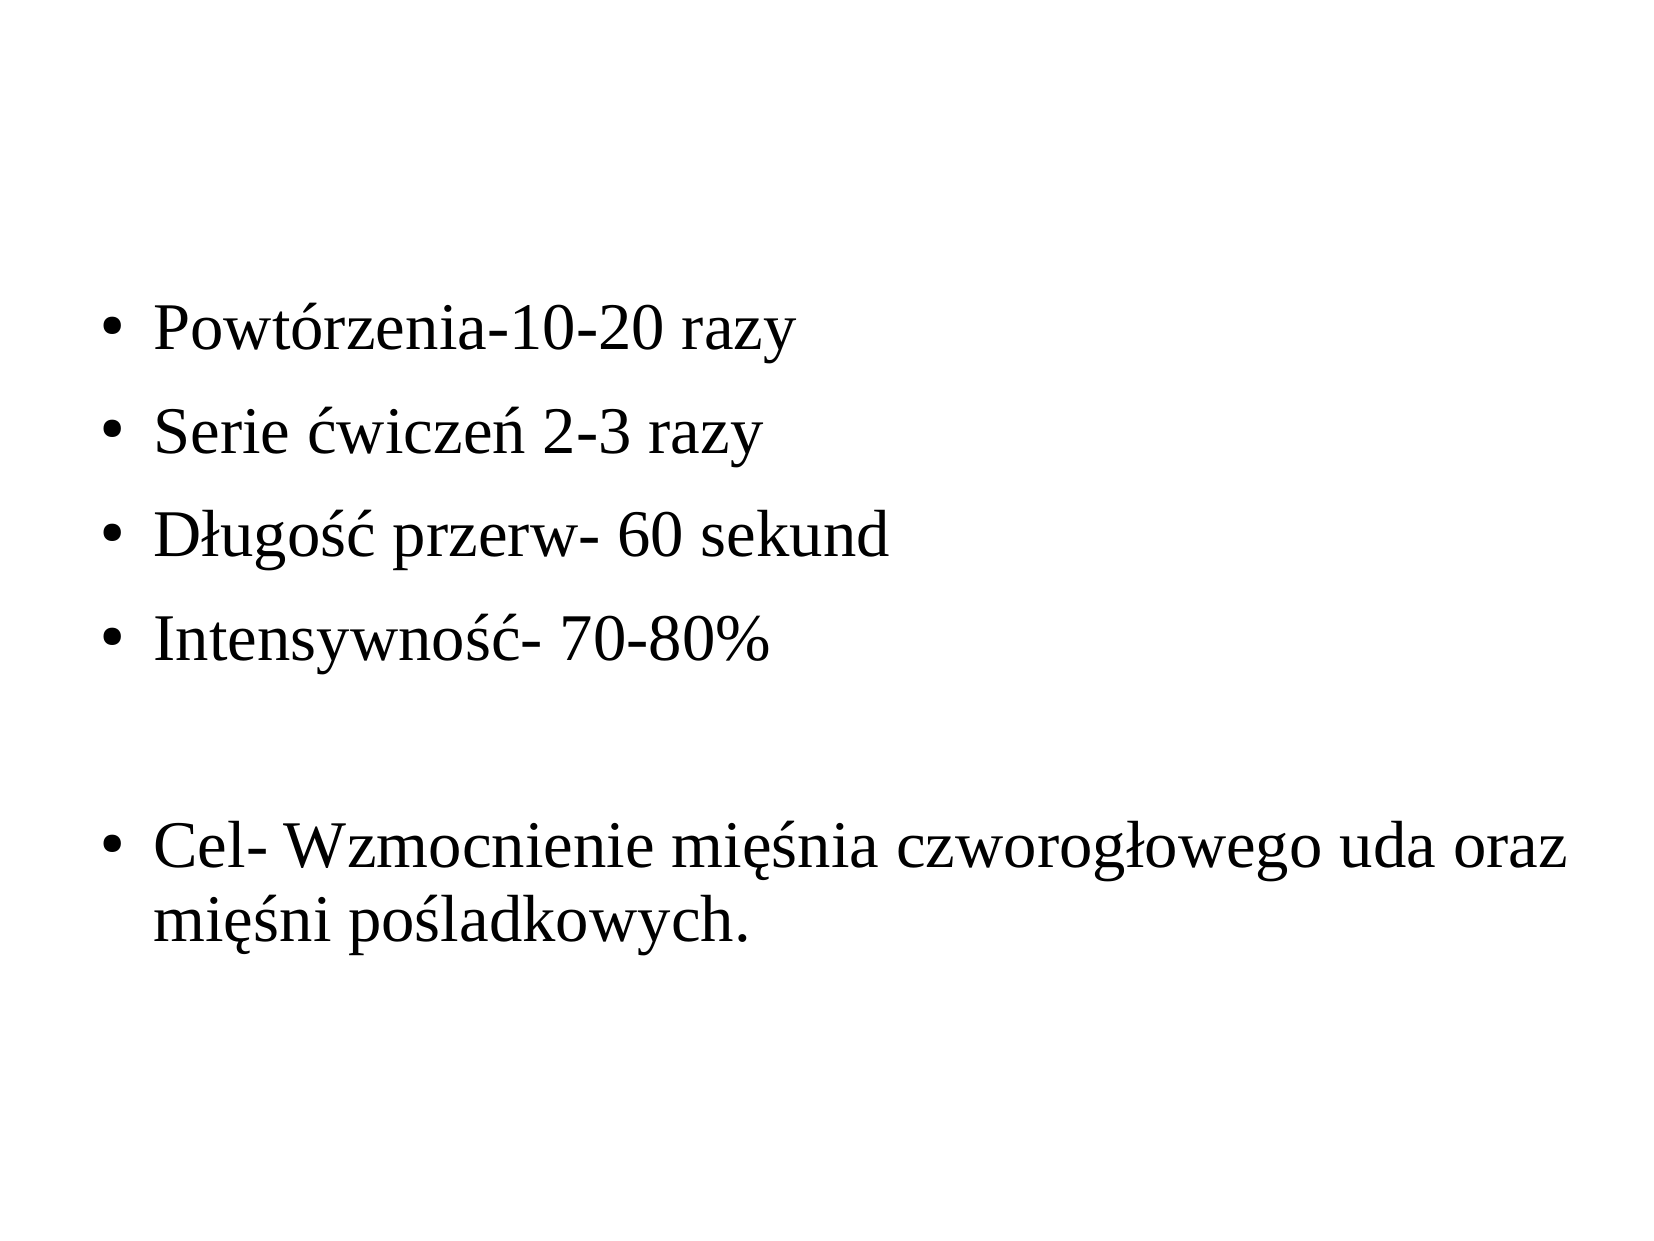

#
Powtórzenia-10-20 razy
Serie ćwiczeń 2-3 razy
Długość przerw- 60 sekund
Intensywność- 70-80%
Cel- Wzmocnienie mięśnia czworogłowego uda oraz mięśni pośladkowych.